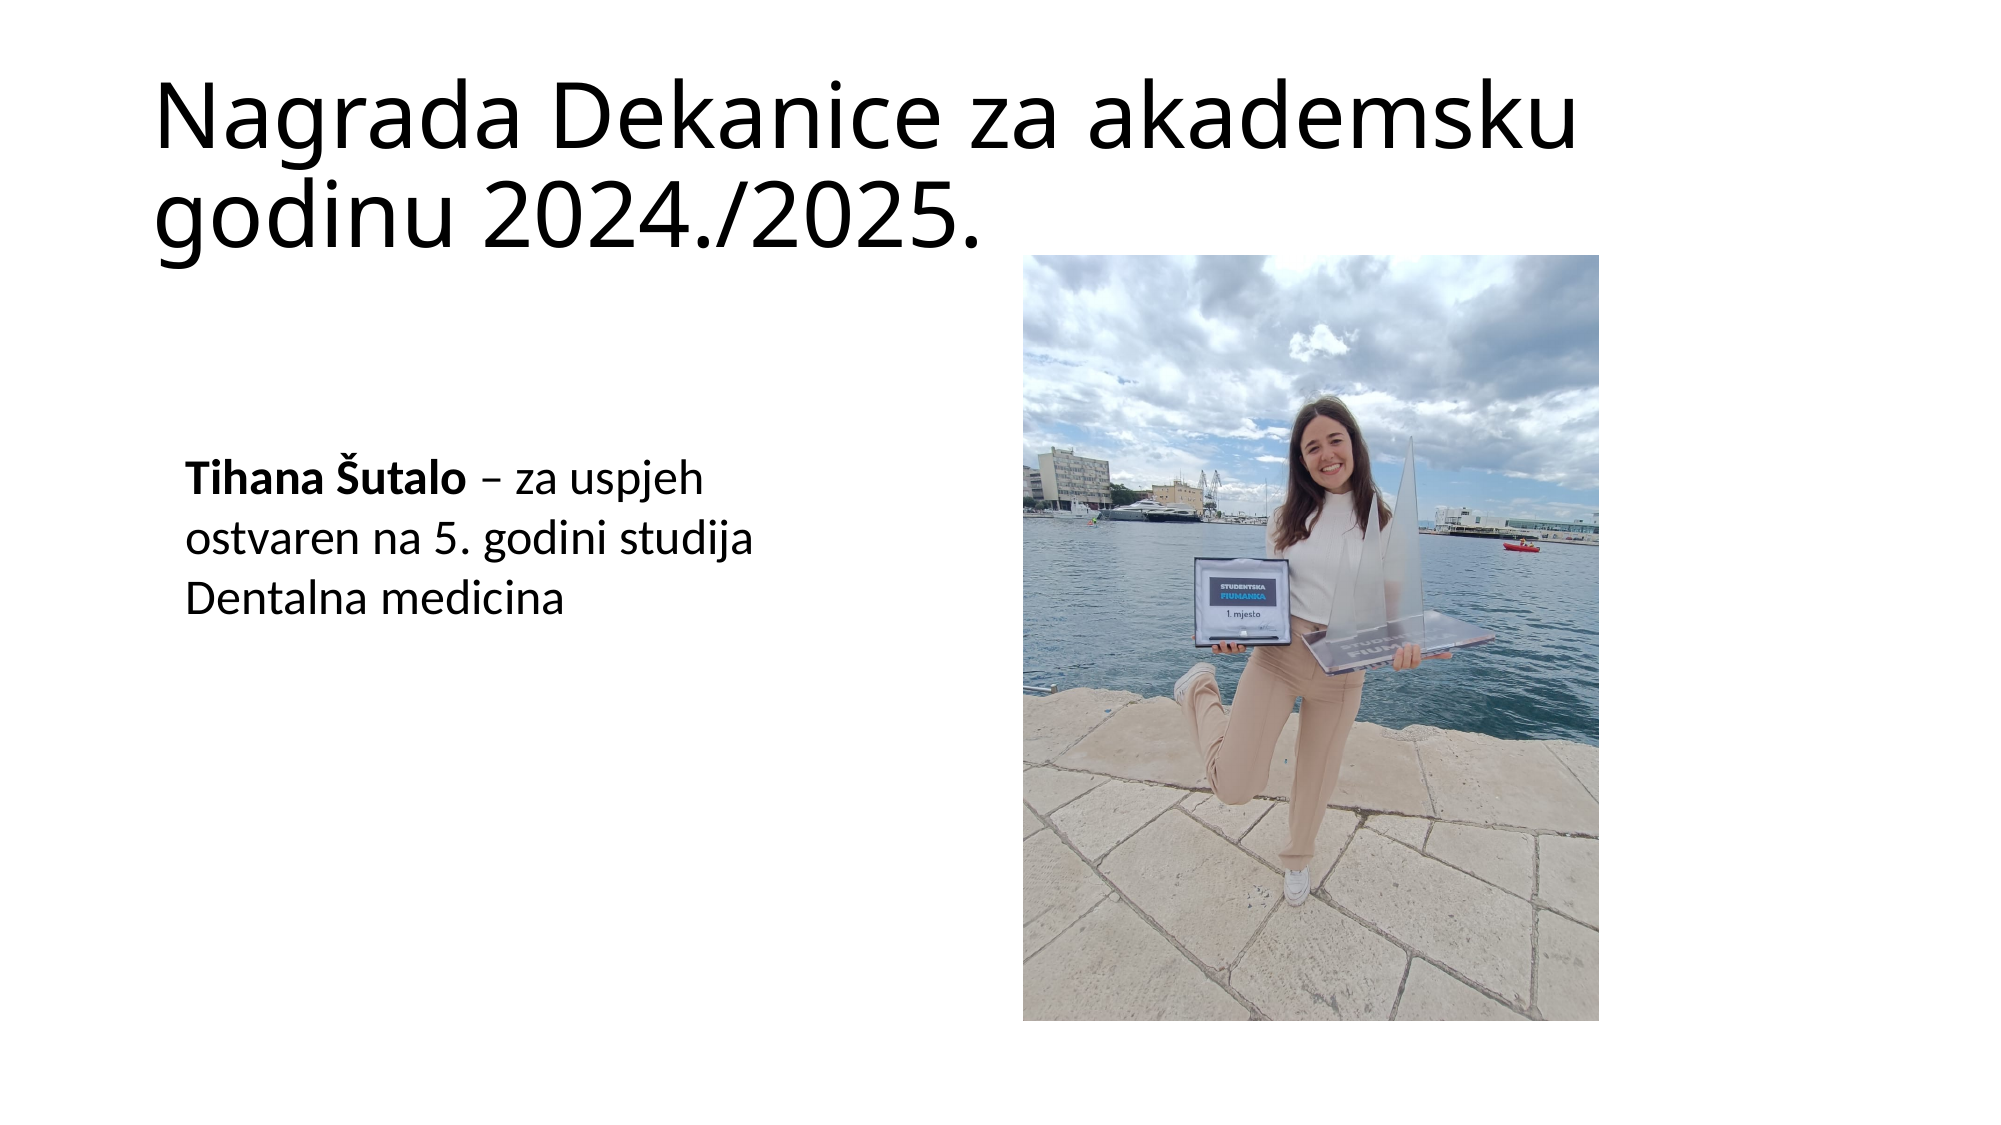

# Nagrada Dekanice za akademsku godinu 2024./2025.
Tihana Šutalo – za uspjeh ostvaren na 5. godini studija Dentalna medicina